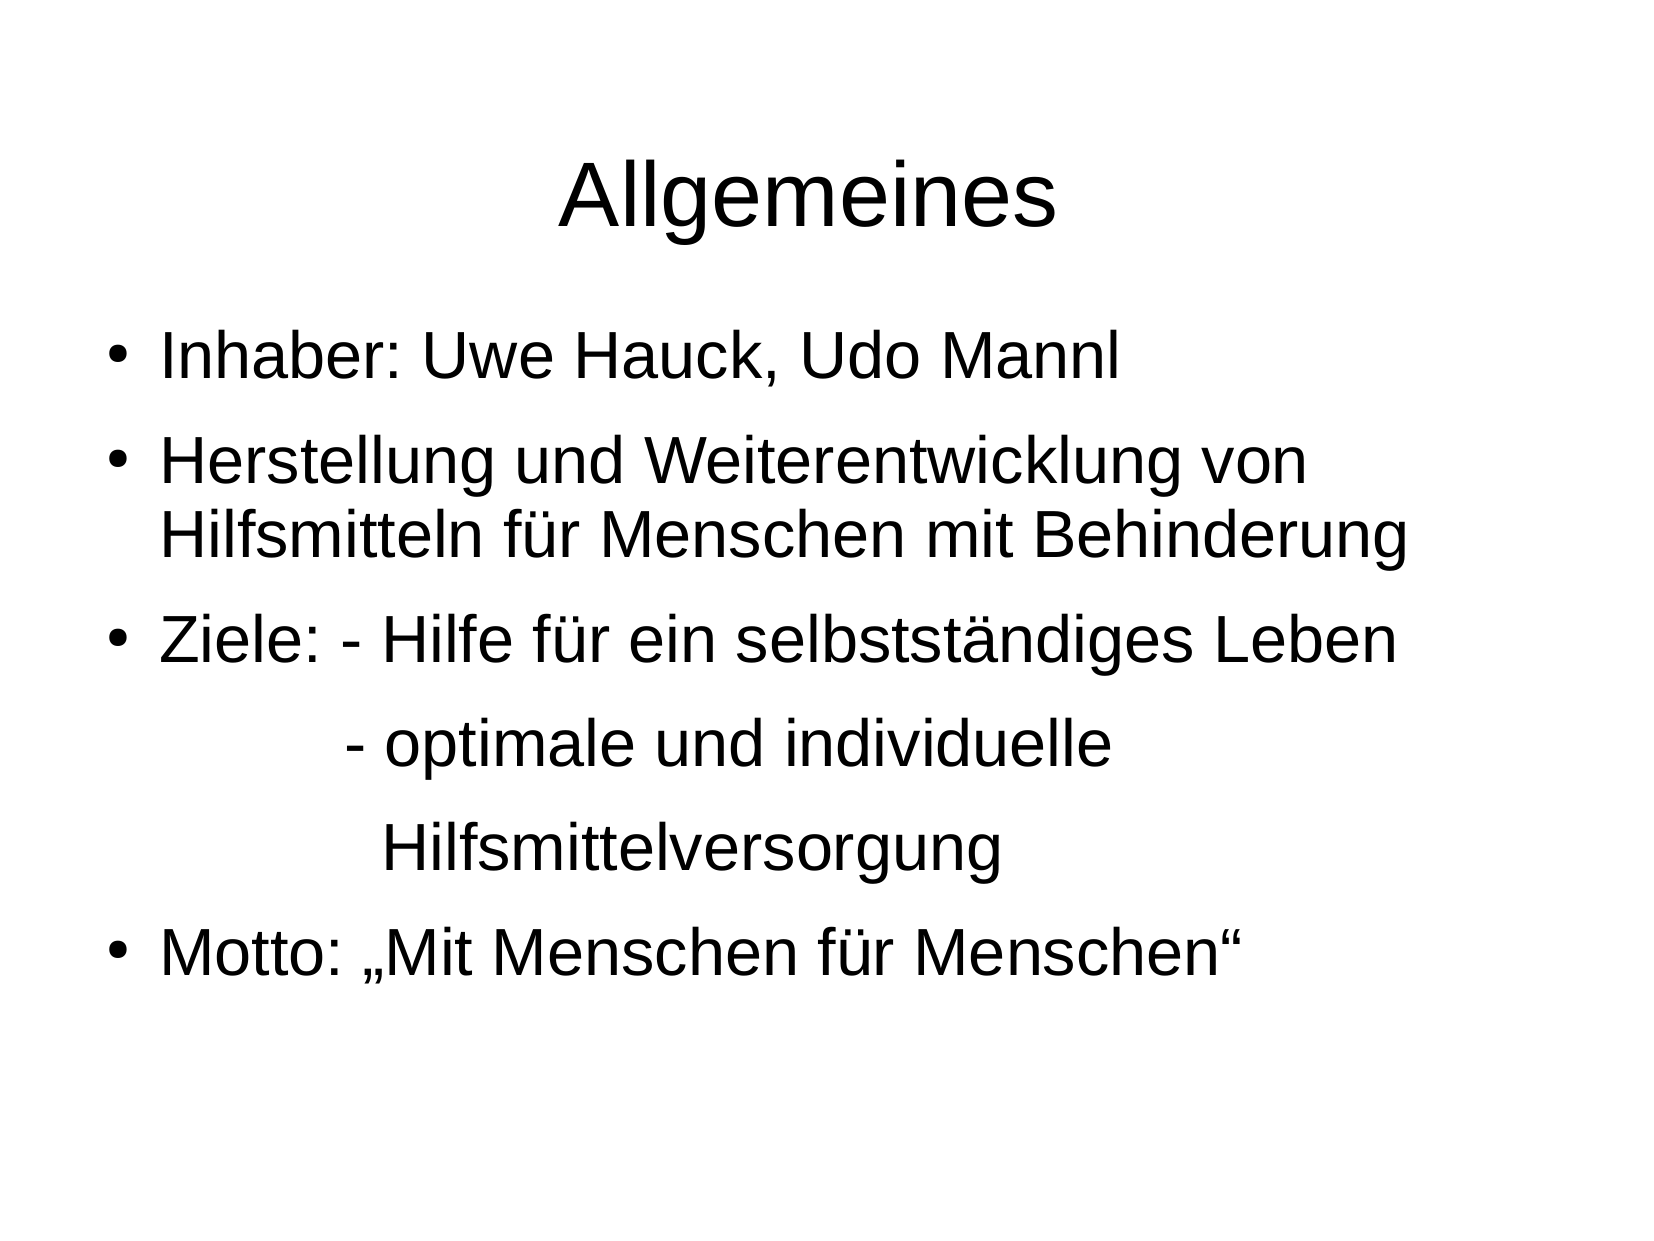

# Allgemeines
Inhaber: Uwe Hauck, Udo Mannl
Herstellung und Weiterentwicklung von Hilfsmitteln für Menschen mit Behinderung
Ziele: - Hilfe für ein selbstständiges Leben
 - optimale und individuelle
 Hilfsmittelversorgung
Motto: „Mit Menschen für Menschen“